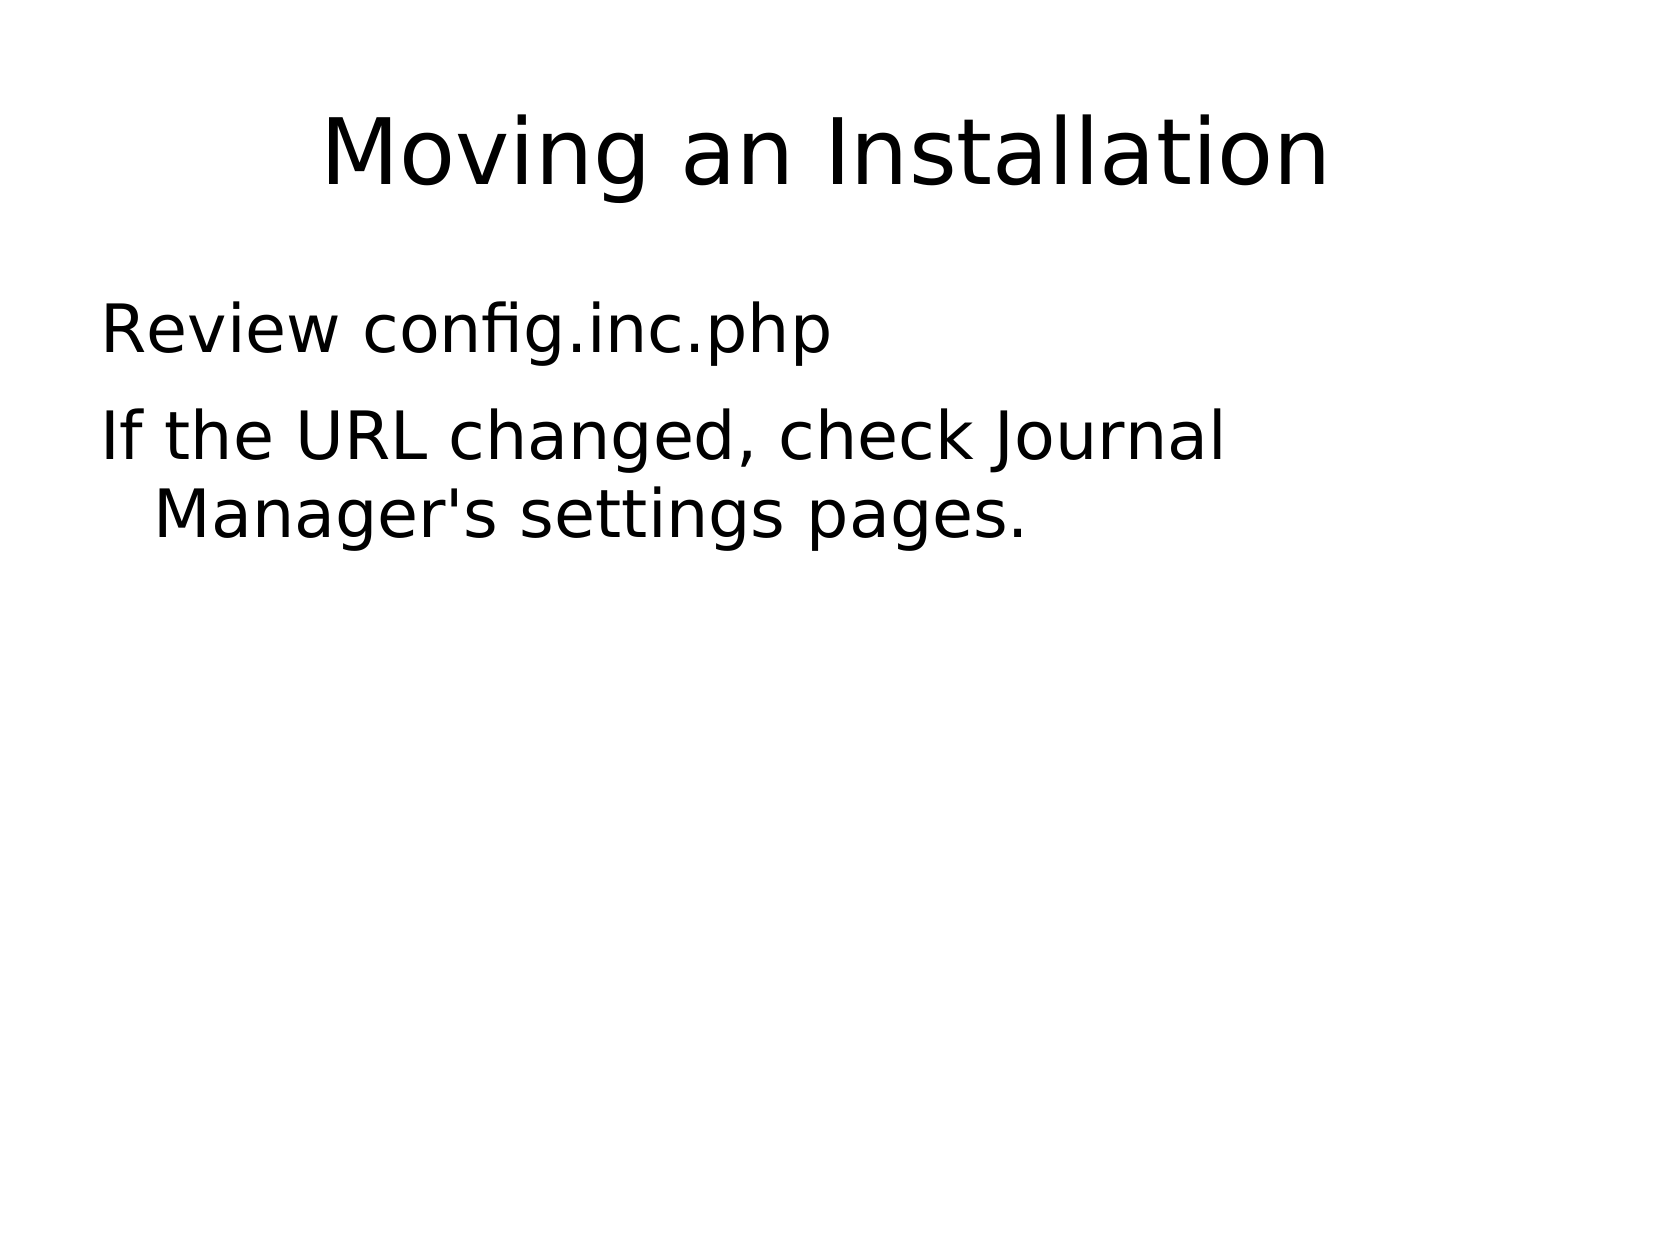

# Moving an Installation
Review config.inc.php
If the URL changed, check Journal Manager's settings pages.